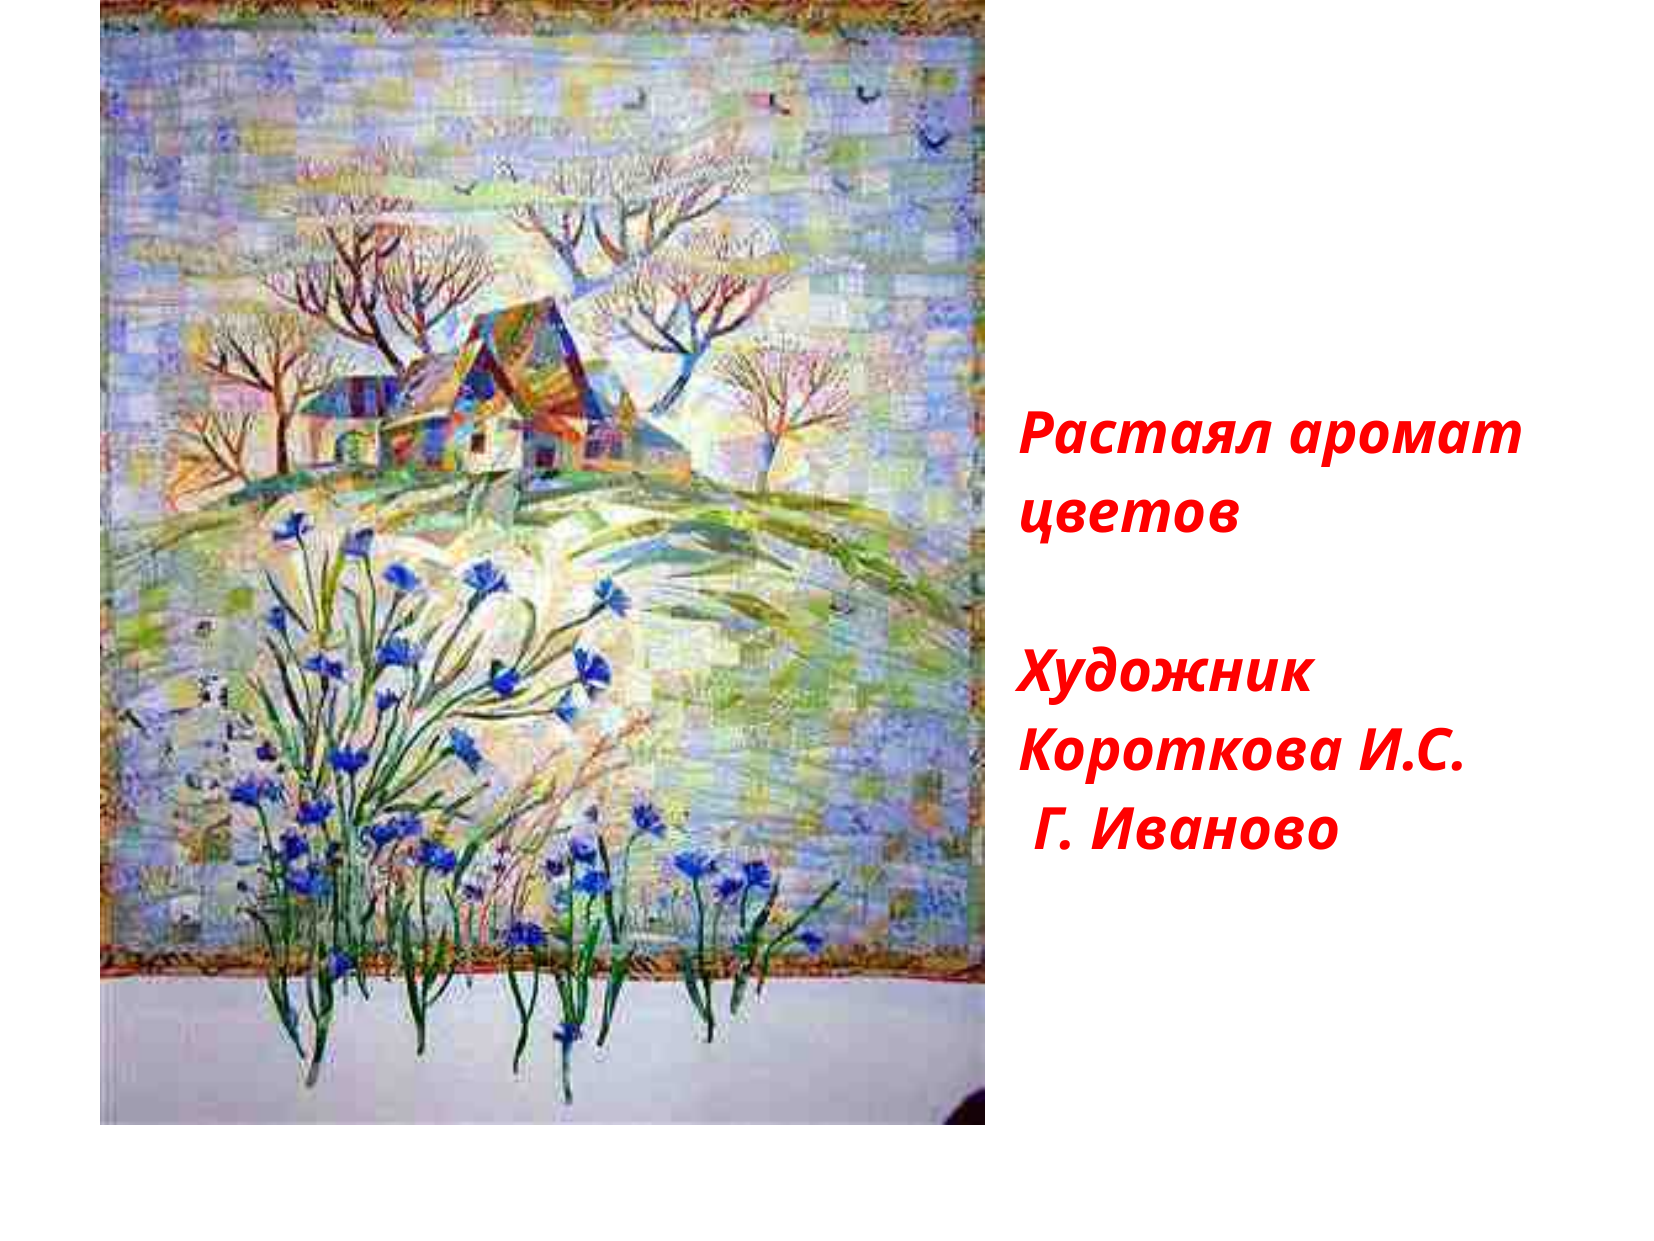

#
Растаял аромат цветов
Художник
Короткова И.С.
 Г. Иваново